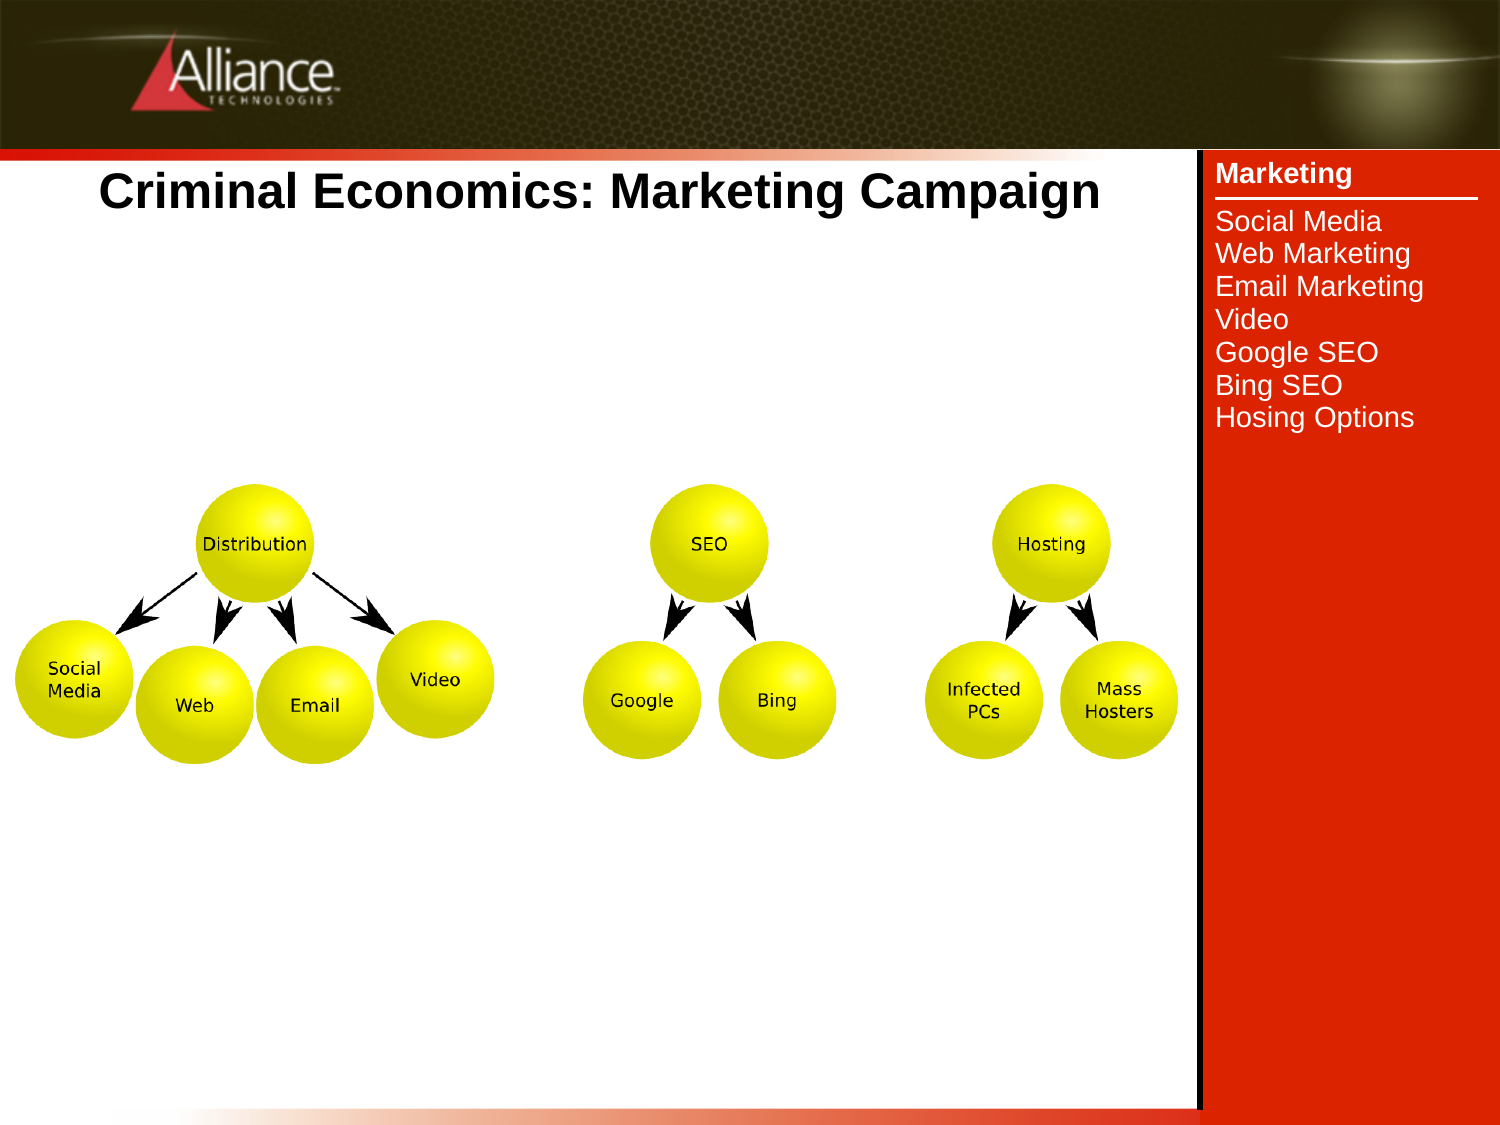

Marketing
Criminal Economics: Marketing Campaign
Social Media
Web Marketing
Email Marketing
Video
Google SEO
Bing SEO
Hosing Options